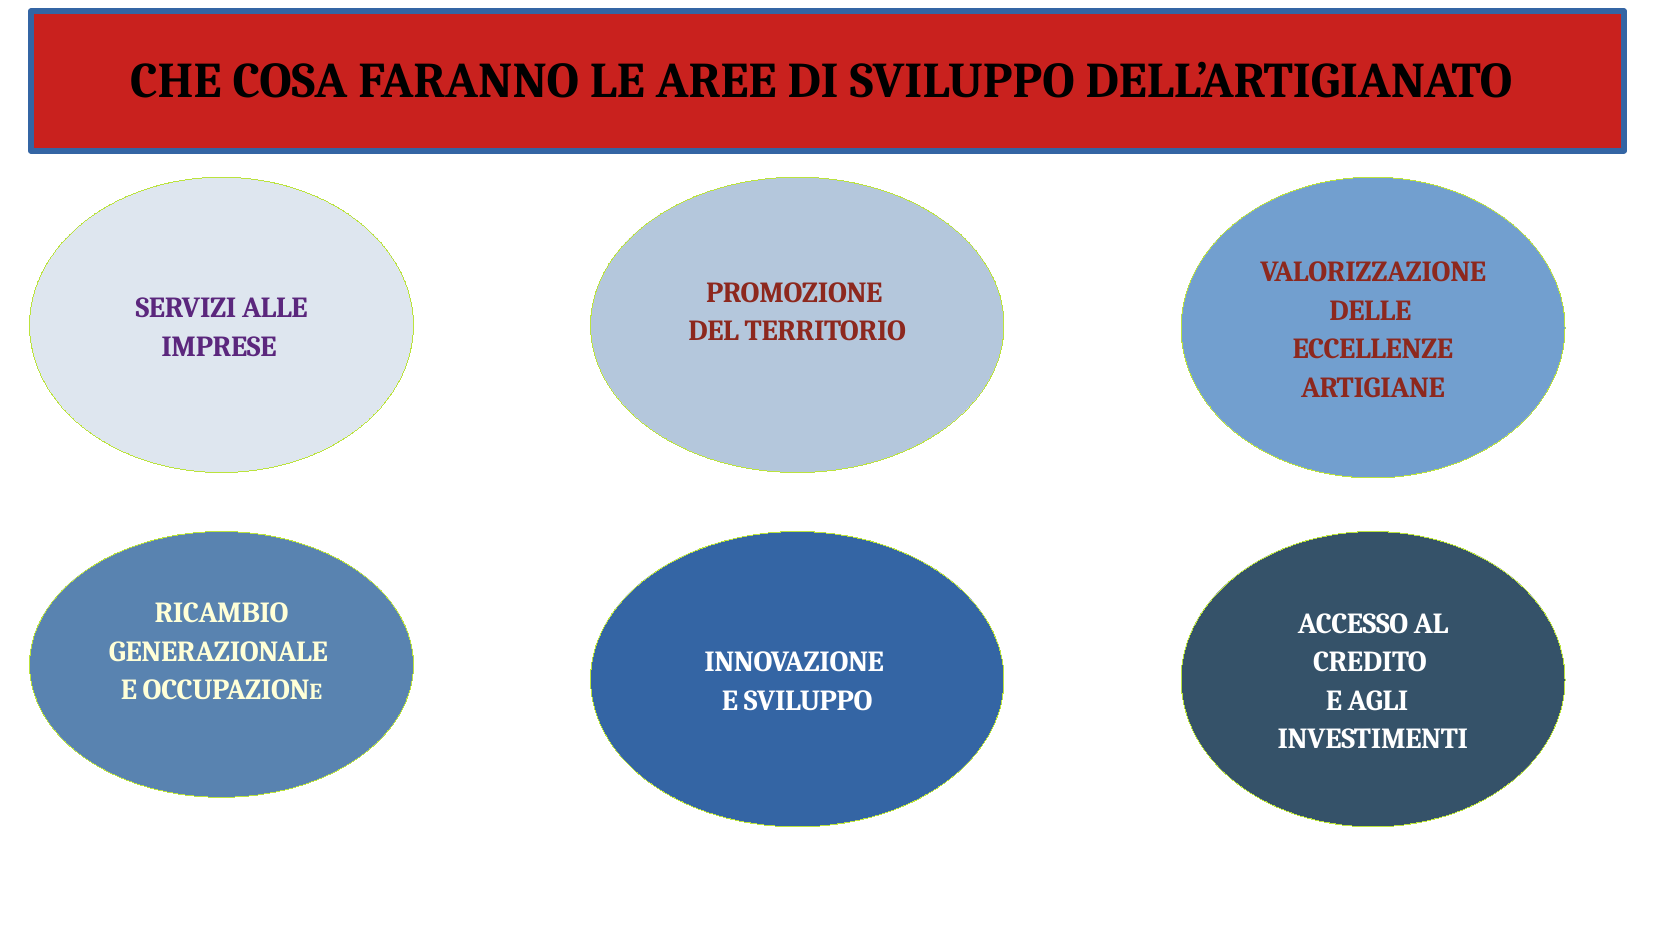

# CHE COSA FARANNO LE AREE DI SVILUPPO DELL’ARTIGIANATO
SERVIZI ALLE IMPRESE
PROMOZIONE
DEL TERRITORIO
VALORIZZAZIONE DELLE ECCELLENZE
ARTIGIANE
RICAMBIO GENERAZIONALE
E OCCUPAZIONE
INNOVAZIONE
E SVILUPPO
ACCESSO AL CREDITO
E AGLI INVESTIMENTI
6